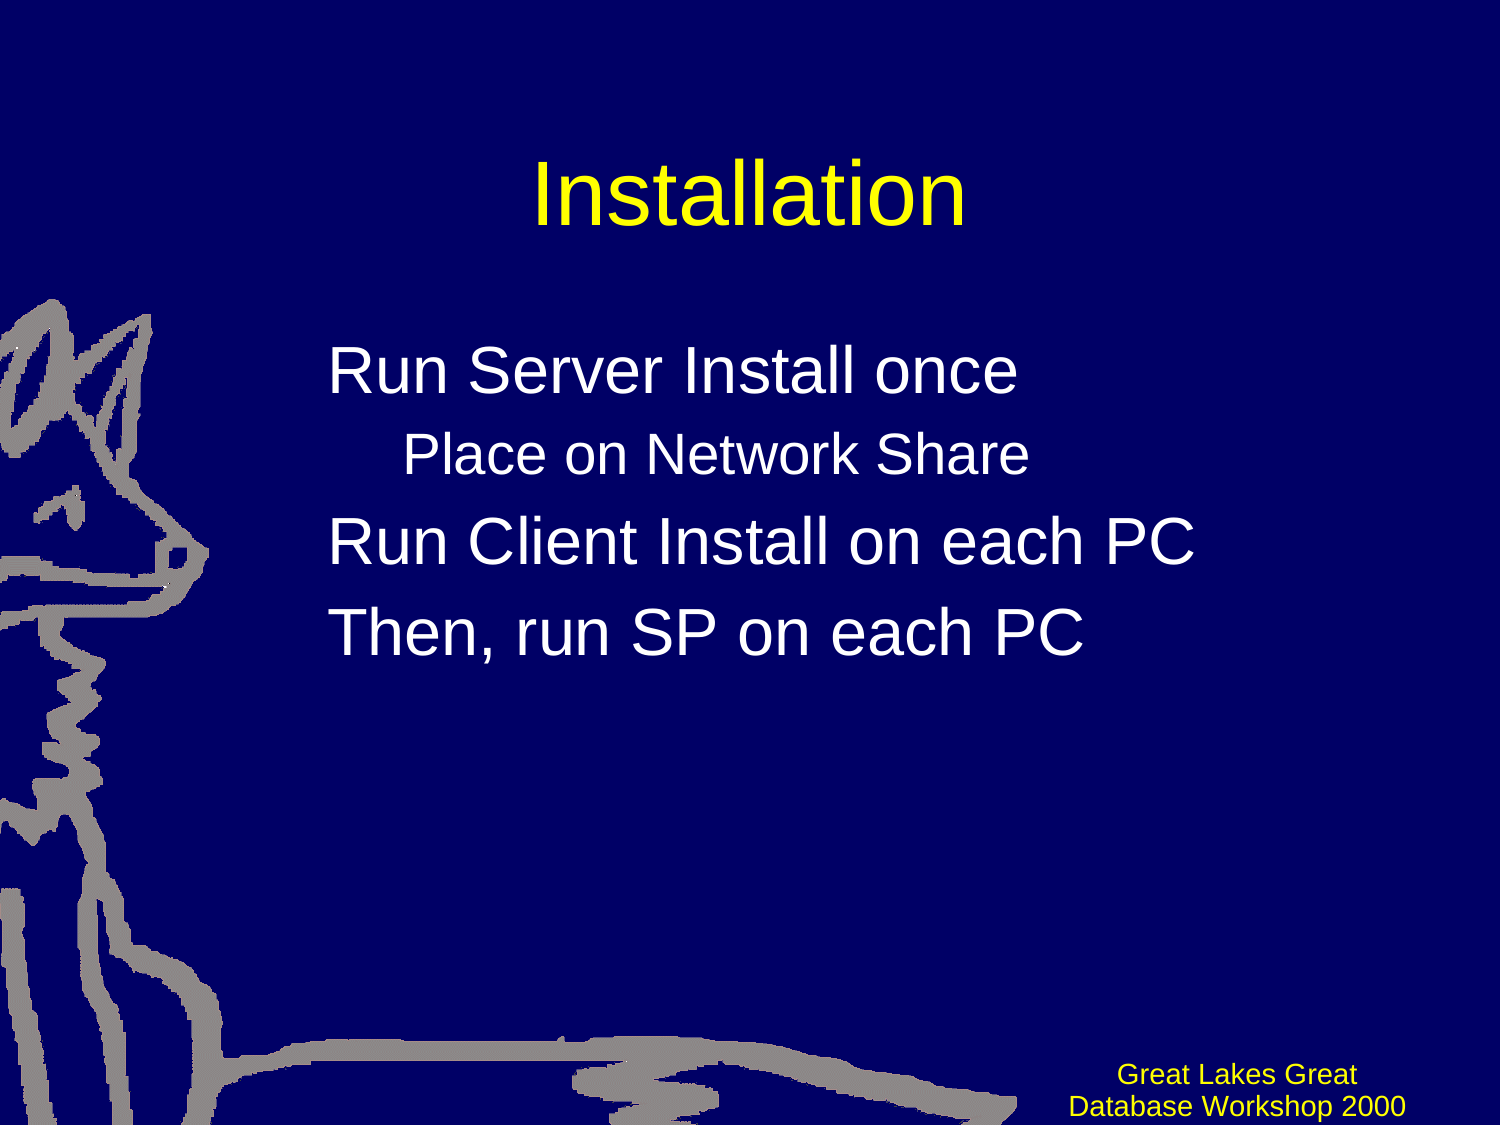

# Installation
Run Server Install once
Place on Network Share
Run Client Install on each PC
Then, run SP on each PC